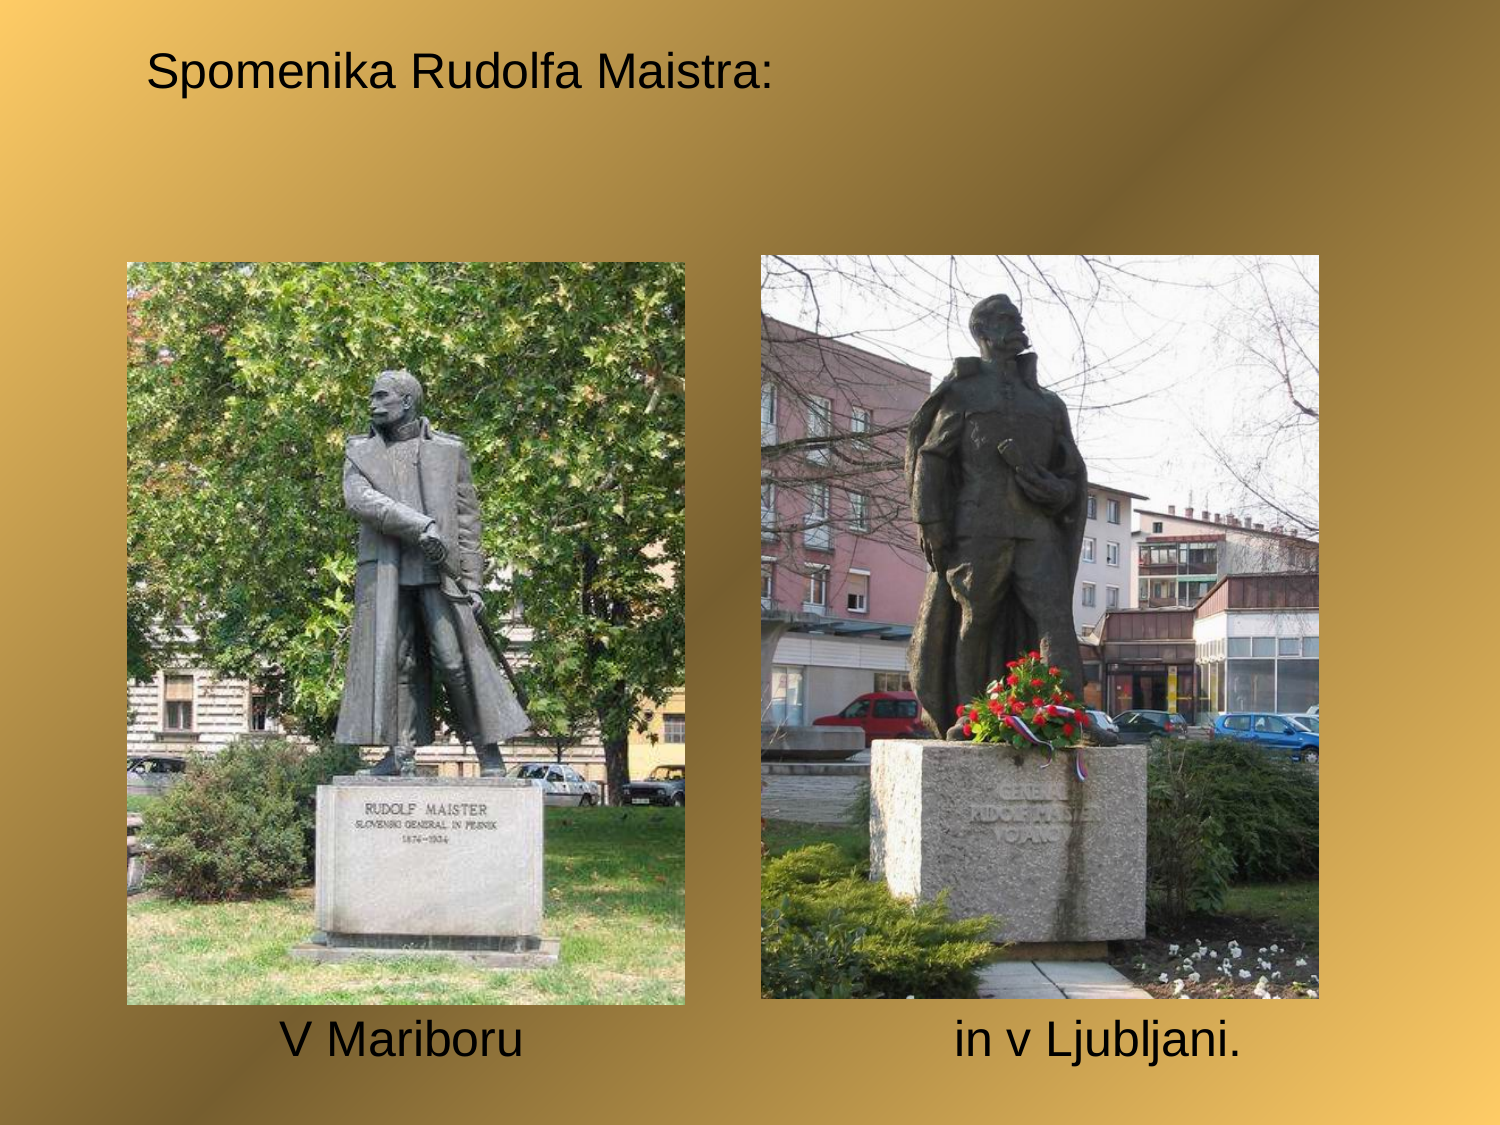

Spomenika Rudolfa Maistra:
V Mariboru
in v Ljubljani.